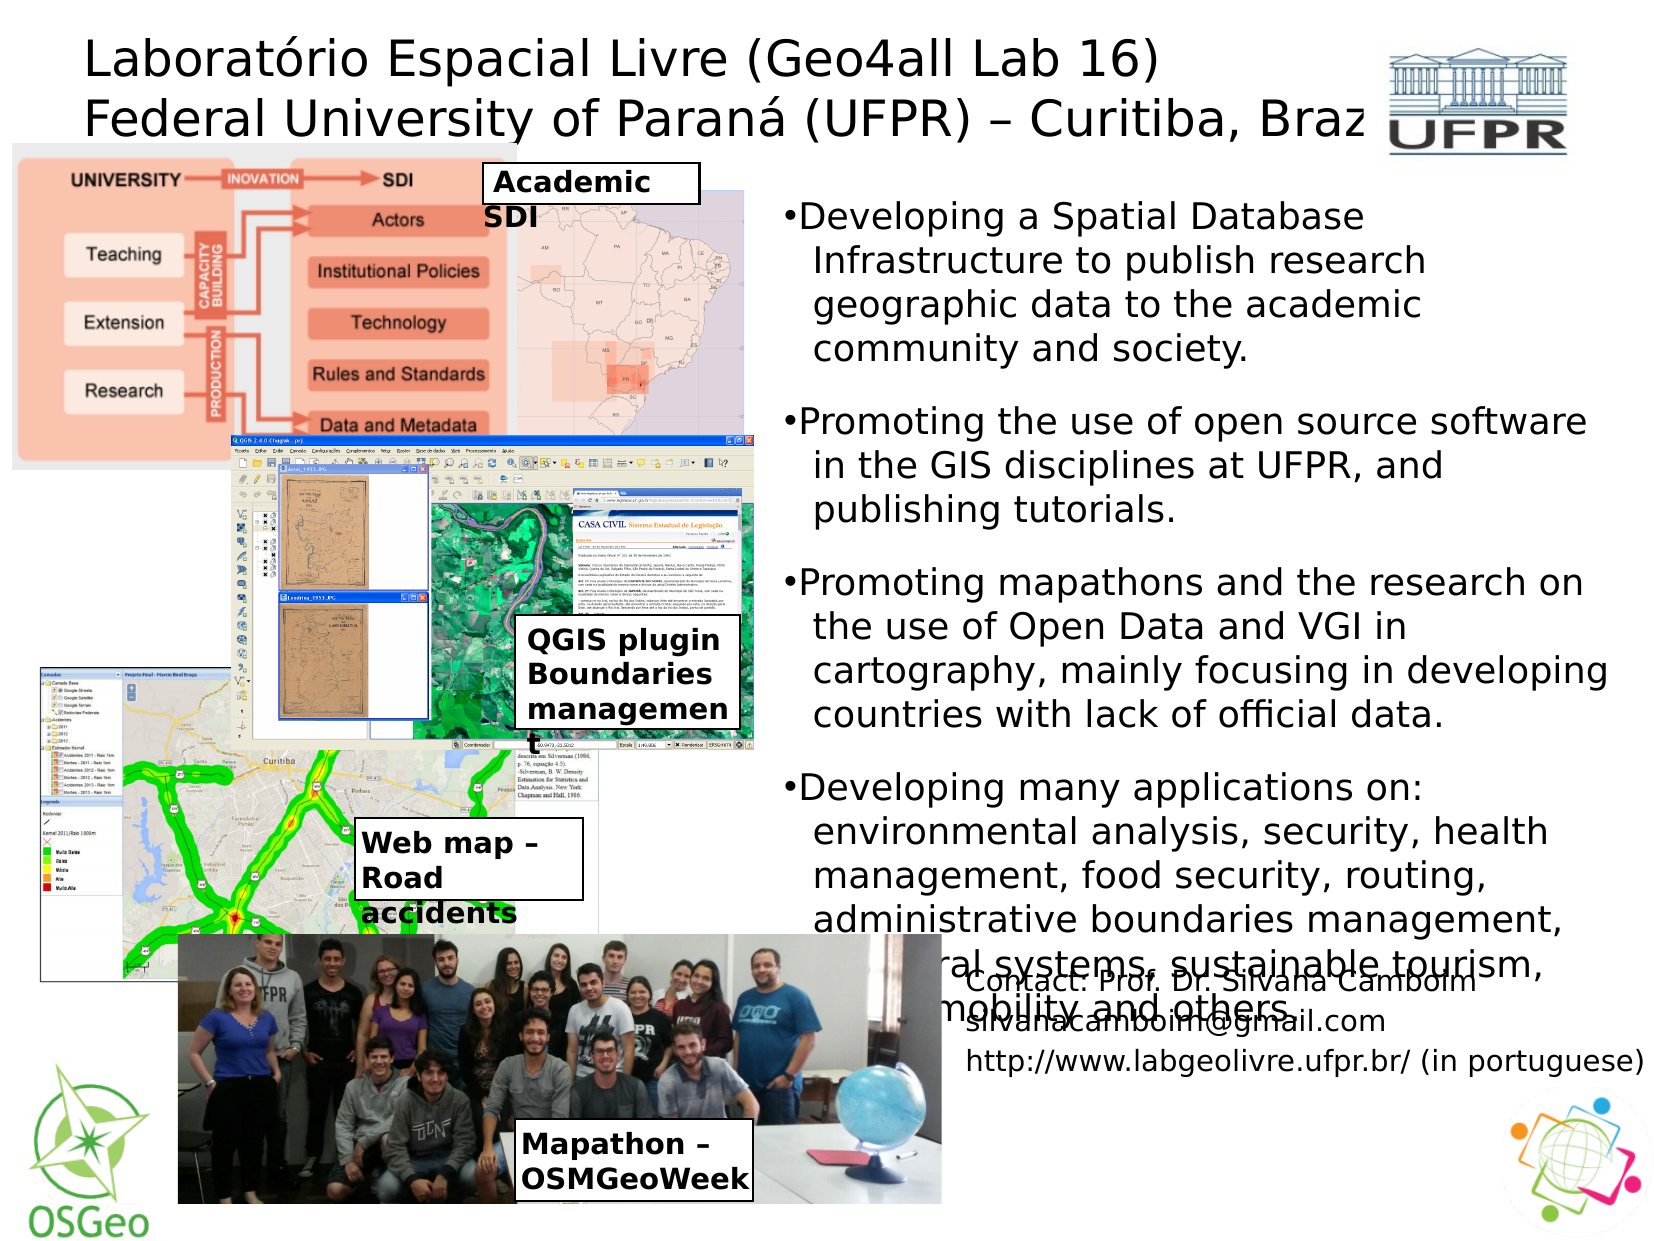

# Laboratório Espacial Livre (Geo4all Lab 16) Federal University of Paraná (UFPR) – Curitiba, Brazil
 Academic SDI
Developing a Spatial Database Infrastructure to publish research geographic data to the academic community and society.
Promoting the use of open source software in the GIS disciplines at UFPR, and publishing tutorials.
Promoting mapathons and the research on the use of Open Data and VGI in cartography, mainly focusing in developing countries with lack of official data.
Developing many applications on: environmental analysis, security, health management, food security, routing, administrative boundaries management, cadastral systems, sustainable tourism, urban mobility and others.
QGIS plugin Boundaries management
Web map – Road accidents
Contact: Prof. Dr. Silvana Camboim
silvanacamboim@gmail.com
http://www.labgeolivre.ufpr.br/ (in portuguese)
Mapathon – OSMGeoWeek